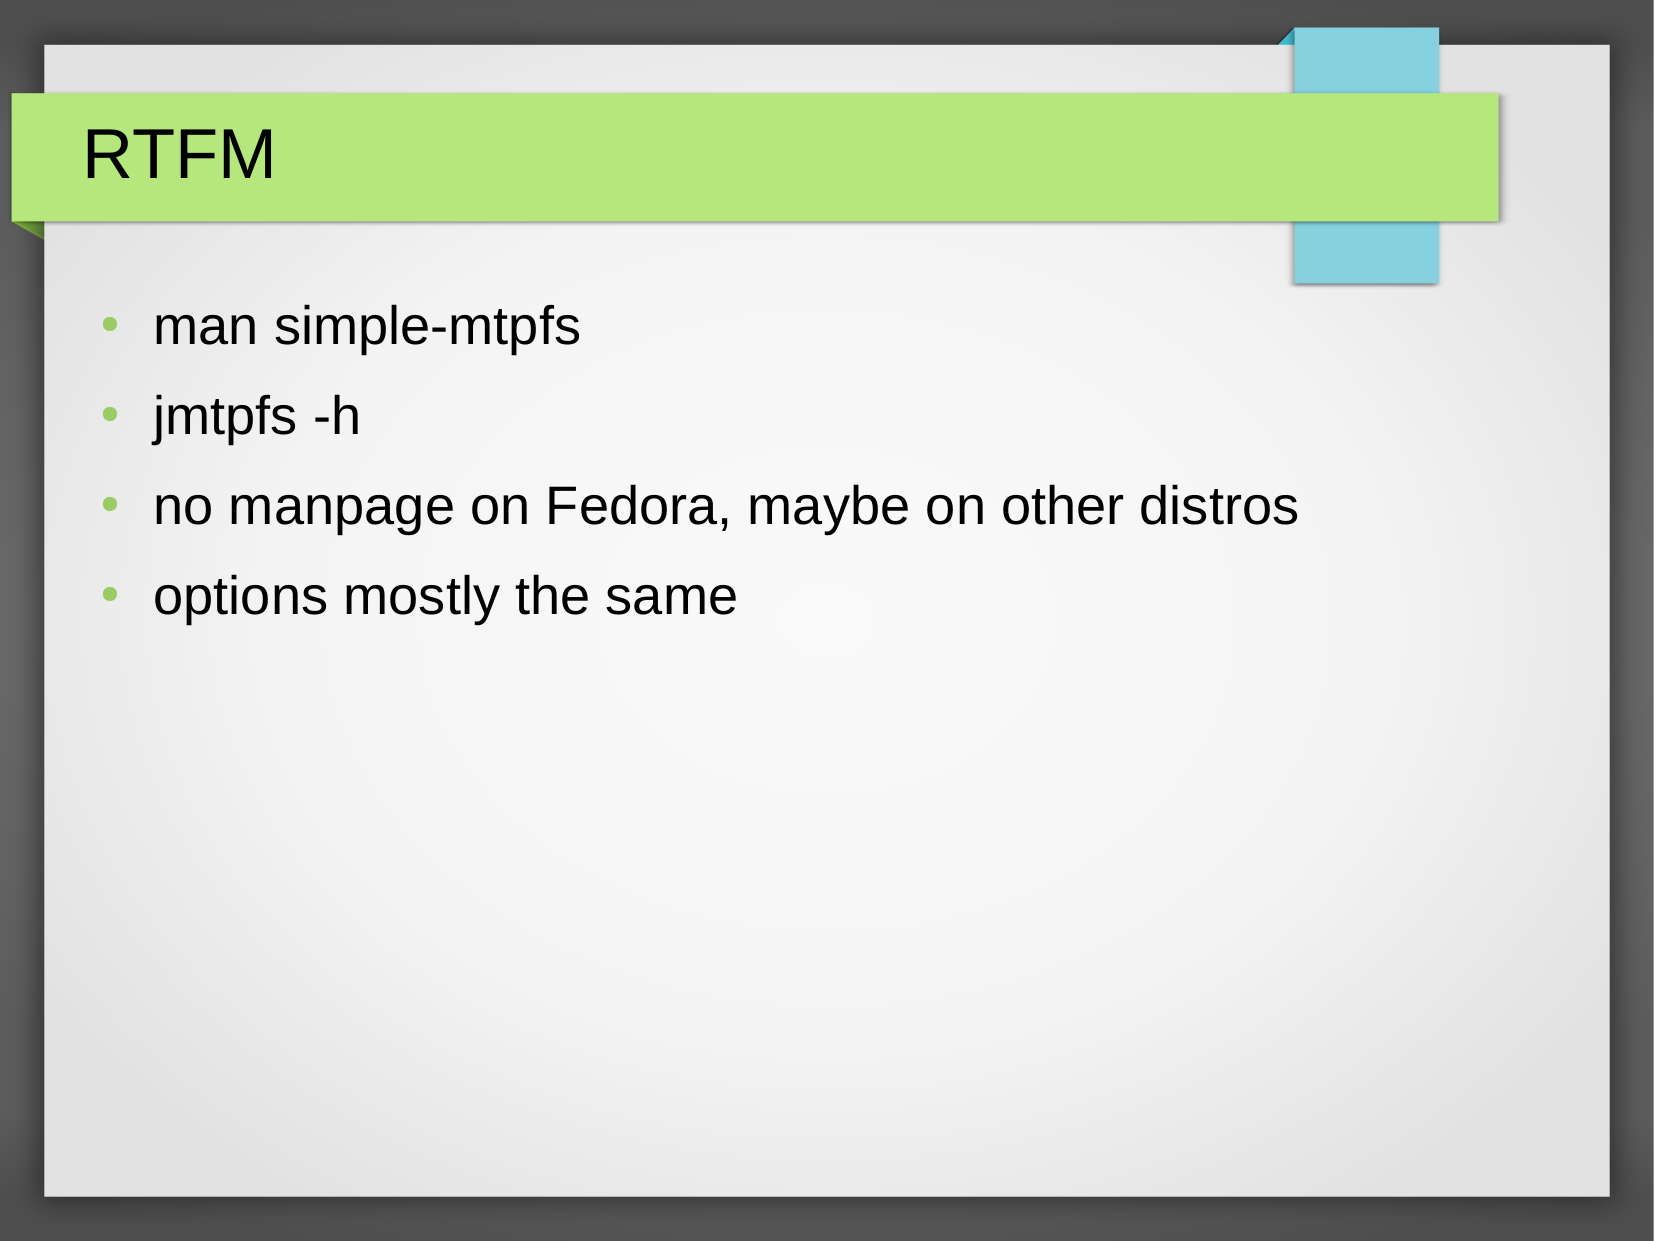

# RTFM
man simple-mtpfs
jmtpfs -h
no manpage on Fedora, maybe on other distros
options mostly the same